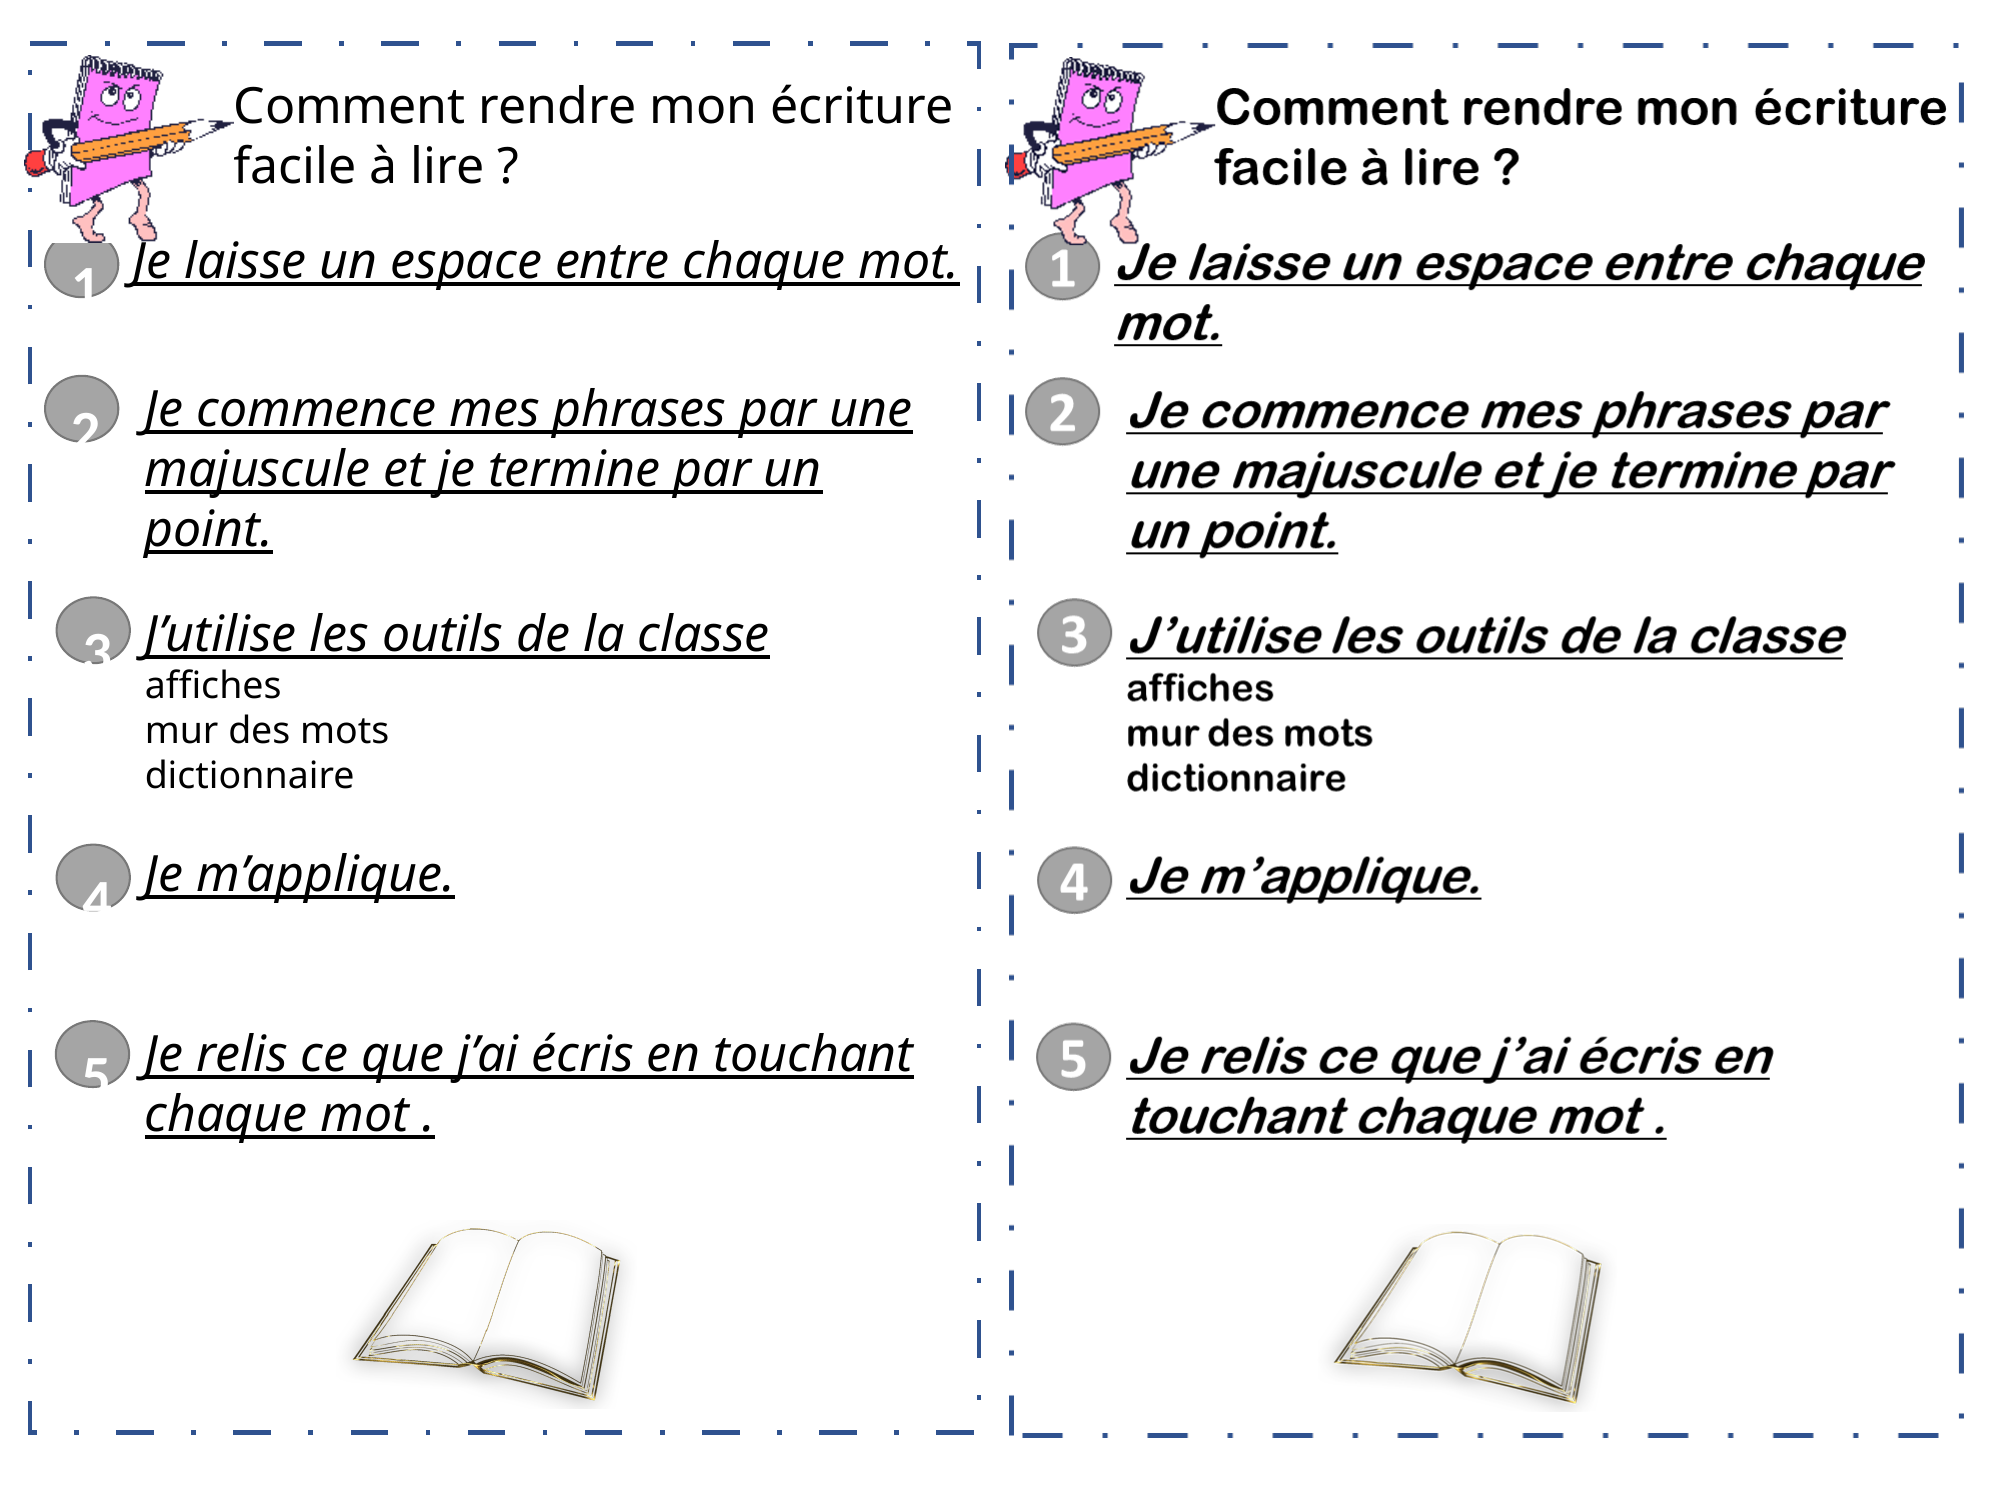

Comment rendre mon écriture
facile à lire ?
Je laisse un espace entre chaque mot.
1
Je commence mes phrases par une majuscule et je termine par un point.
J’utilise les outils de la classe
affiches
mur des mots
dictionnaire
Je m’applique.
Je relis ce que j’ai écris en touchant chaque mot .
2
3
4
5